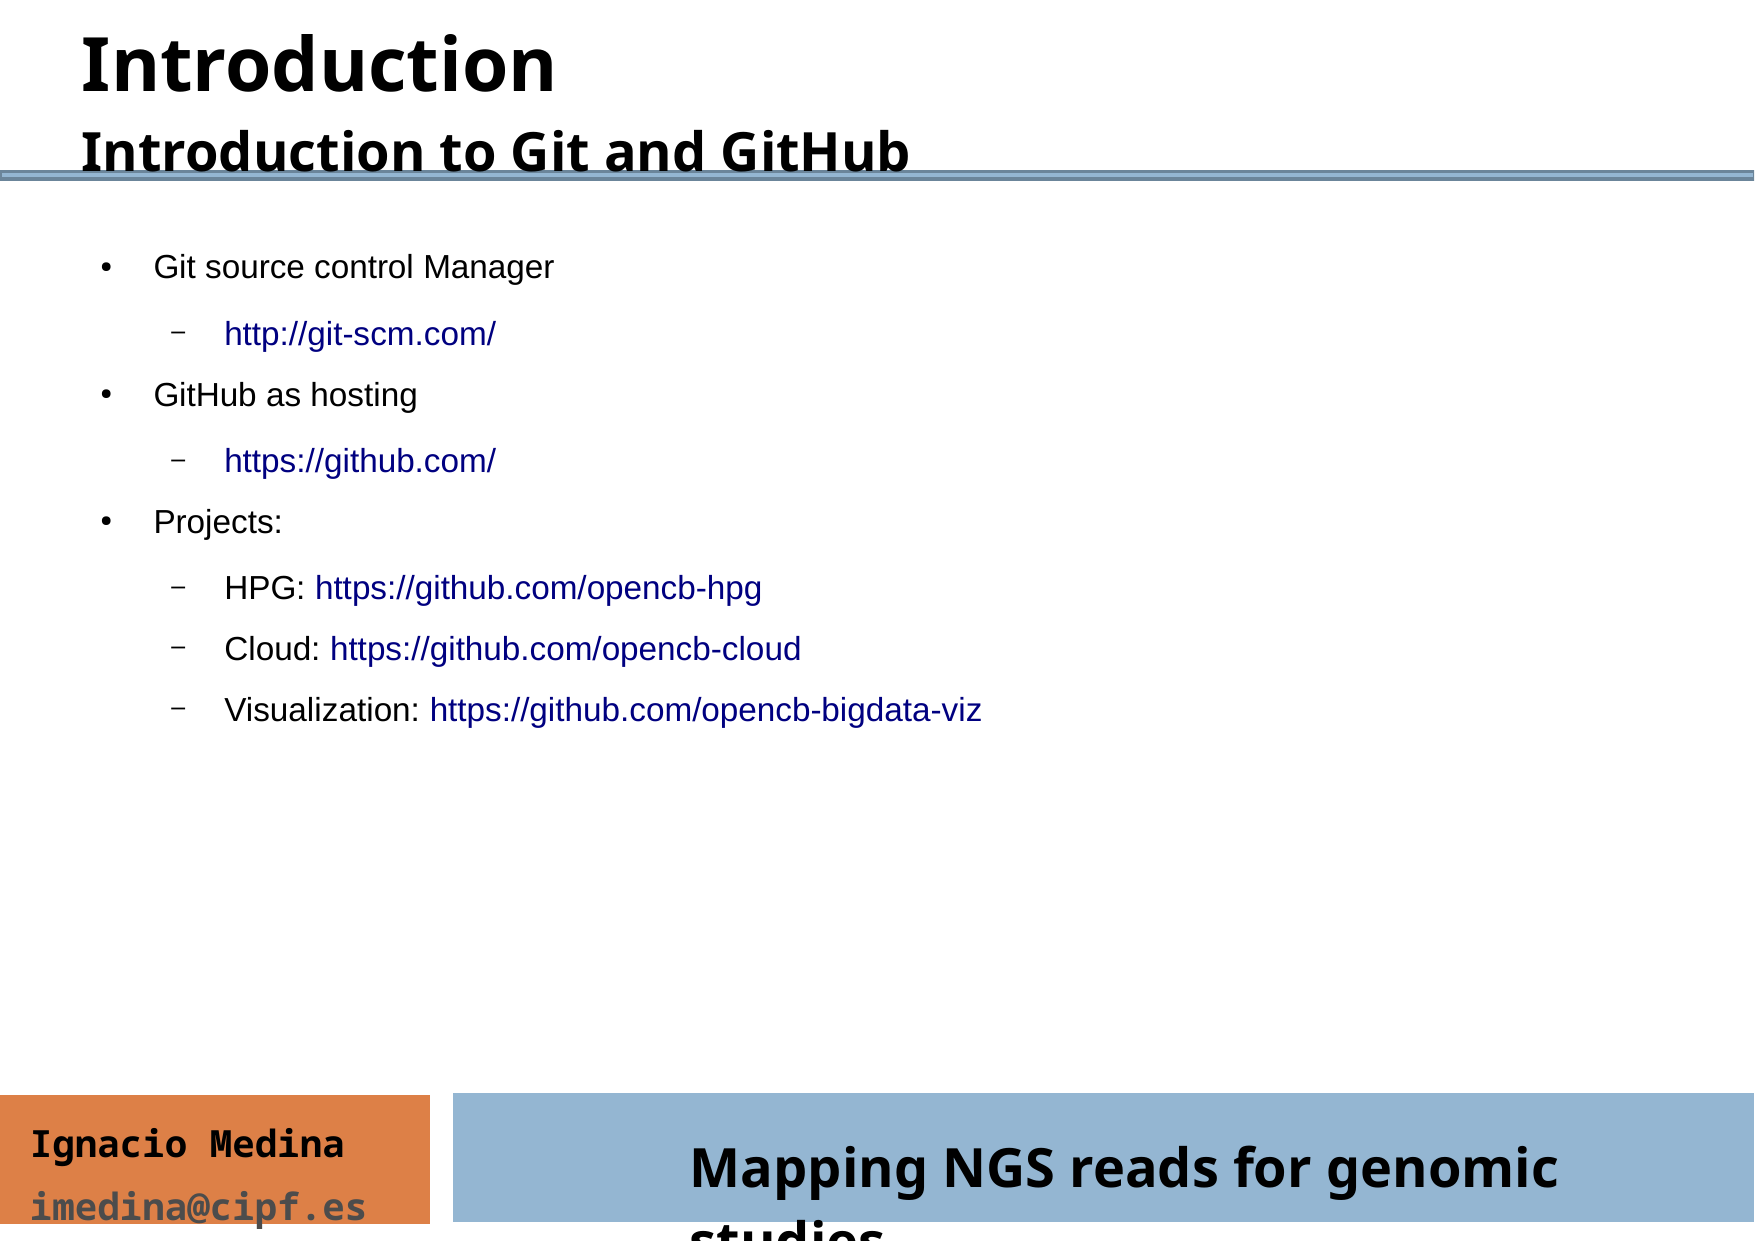

Introduction
Introduction to Git and GitHub
# Git source control Manager
http://git-scm.com/
GitHub as hosting
https://github.com/
Projects:
HPG: https://github.com/opencb-hpg
Cloud: https://github.com/opencb-cloud
Visualization: https://github.com/opencb-bigdata-viz
Ignacio Medina
imedina@cipf.es
Mapping NGS reads for genomic studies